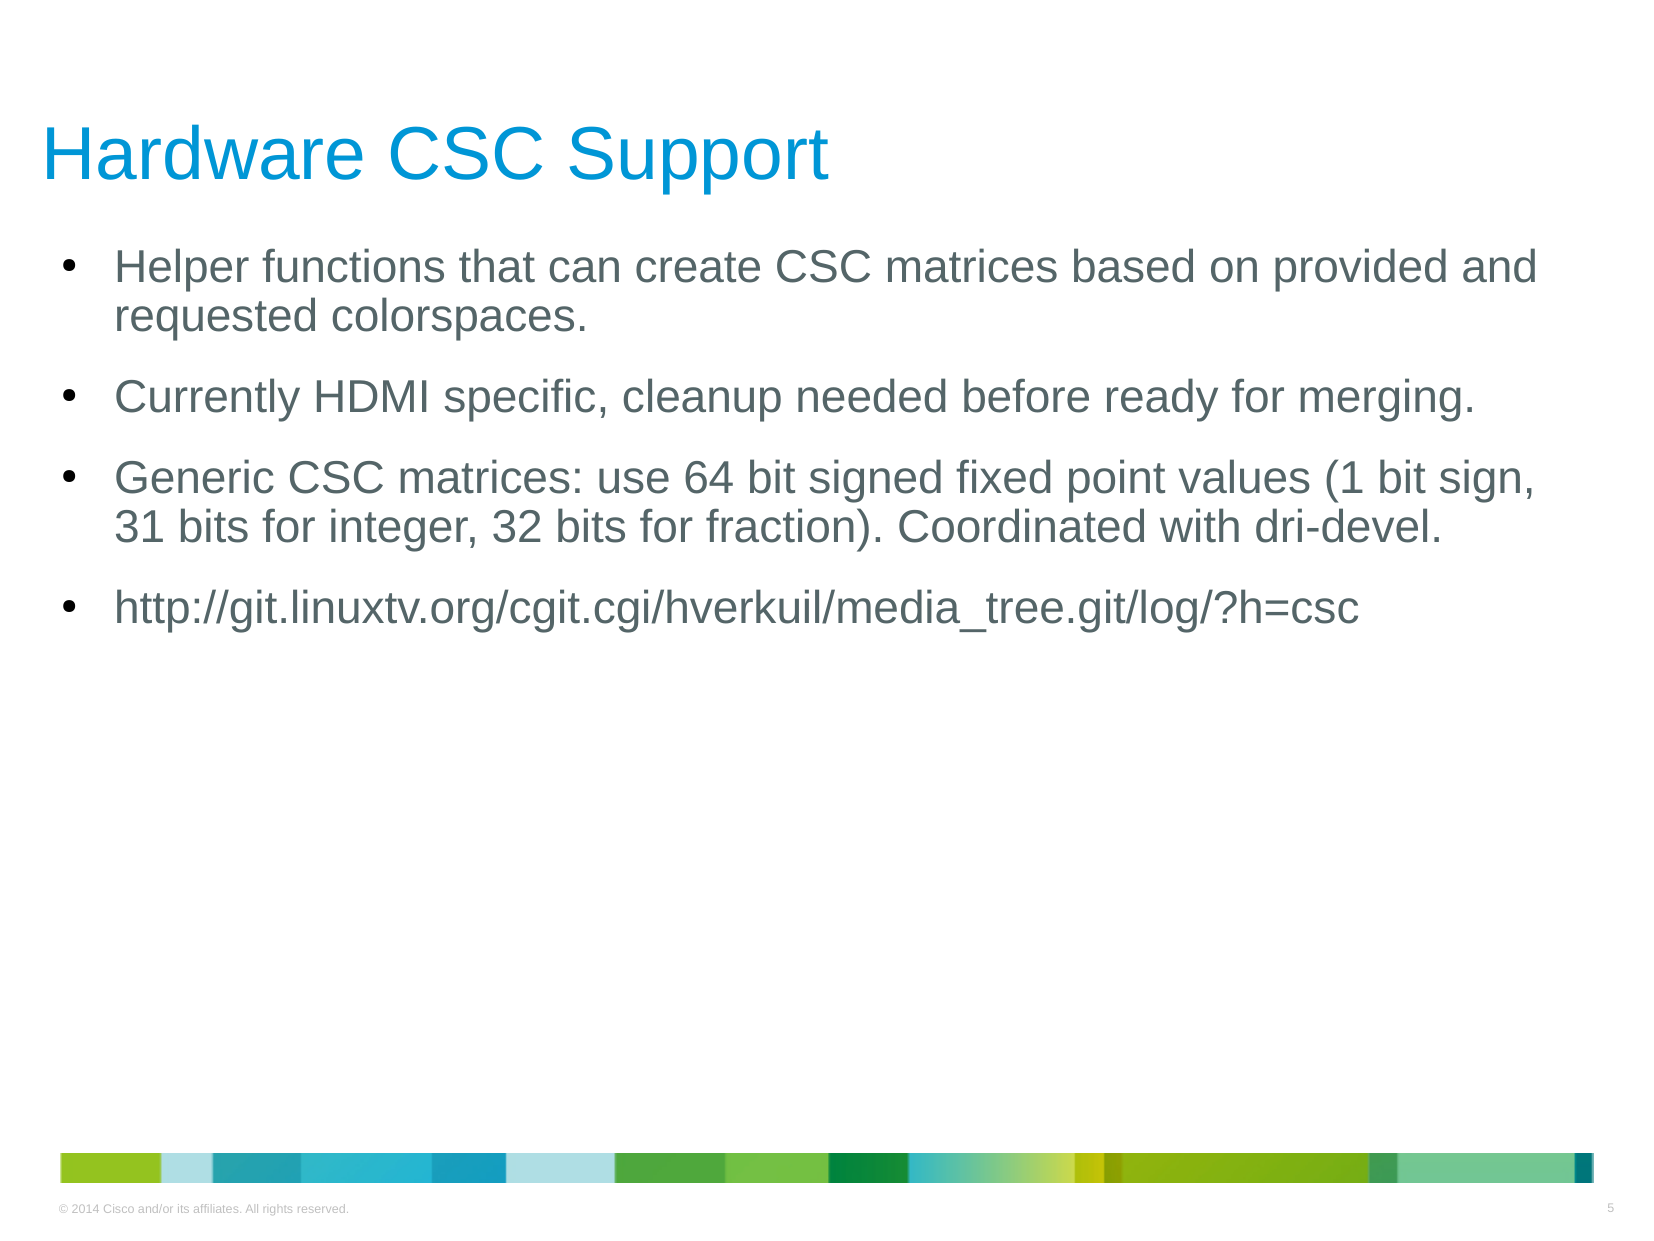

# Hardware CSC Support
Helper functions that can create CSC matrices based on provided and requested colorspaces.
Currently HDMI specific, cleanup needed before ready for merging.
Generic CSC matrices: use 64 bit signed fixed point values (1 bit sign, 31 bits for integer, 32 bits for fraction). Coordinated with dri-devel.
http://git.linuxtv.org/cgit.cgi/hverkuil/media_tree.git/log/?h=csc